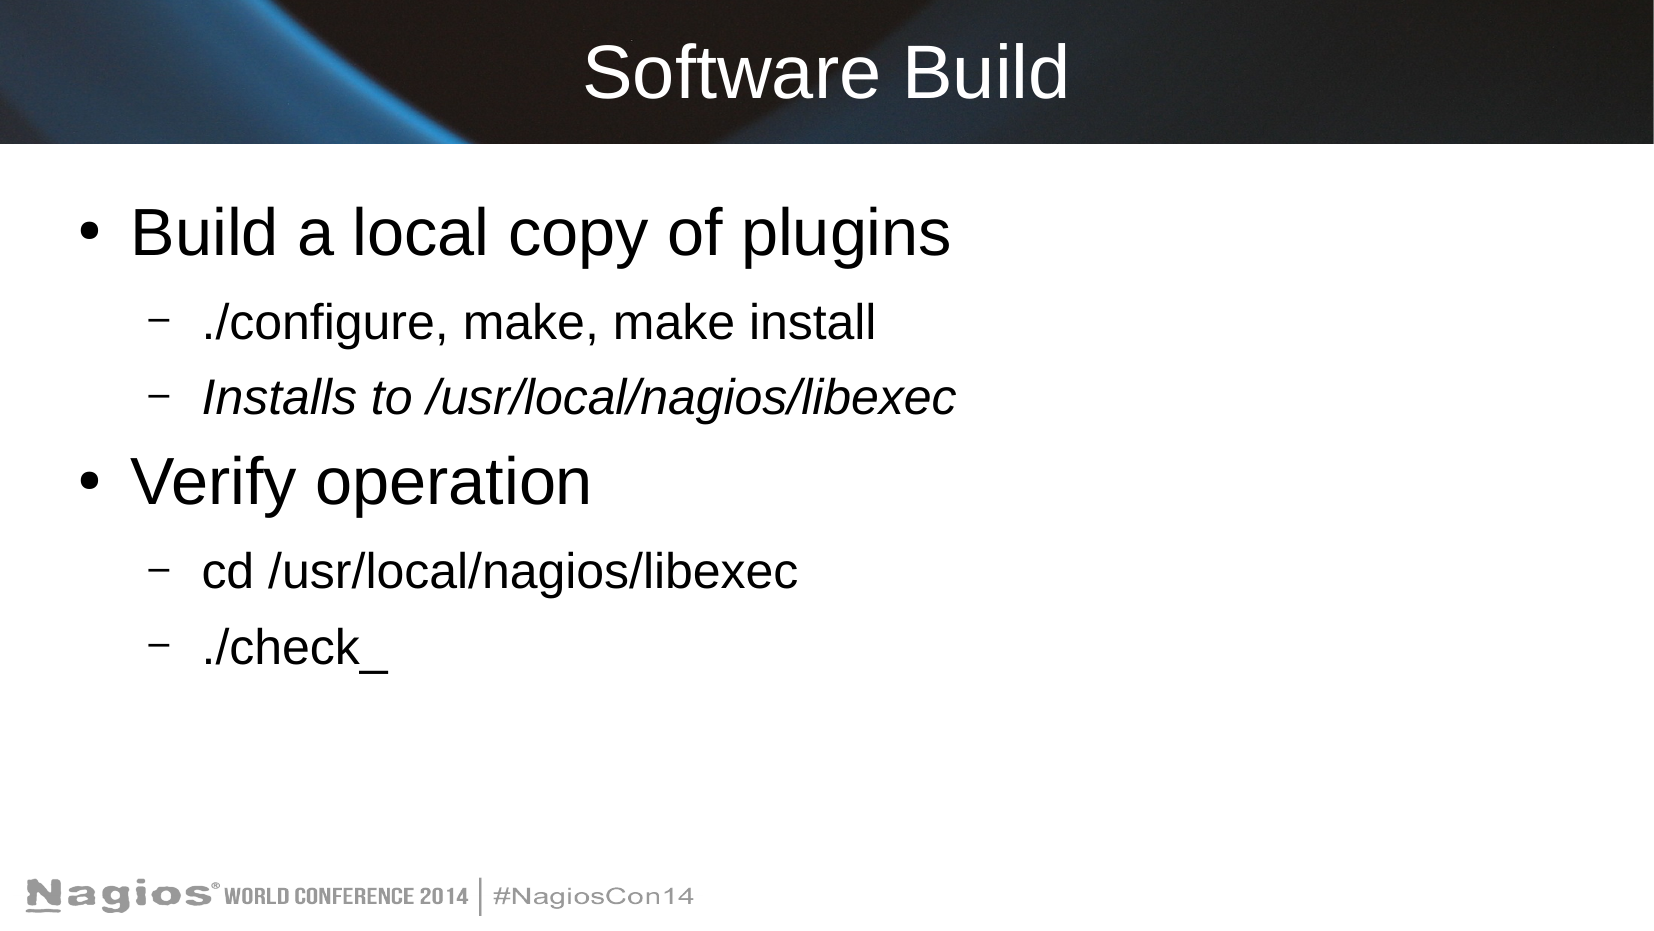

# Software Build
Build a local copy of plugins
./configure, make, make install
Installs to /usr/local/nagios/libexec
Verify operation
cd /usr/local/nagios/libexec
./check_